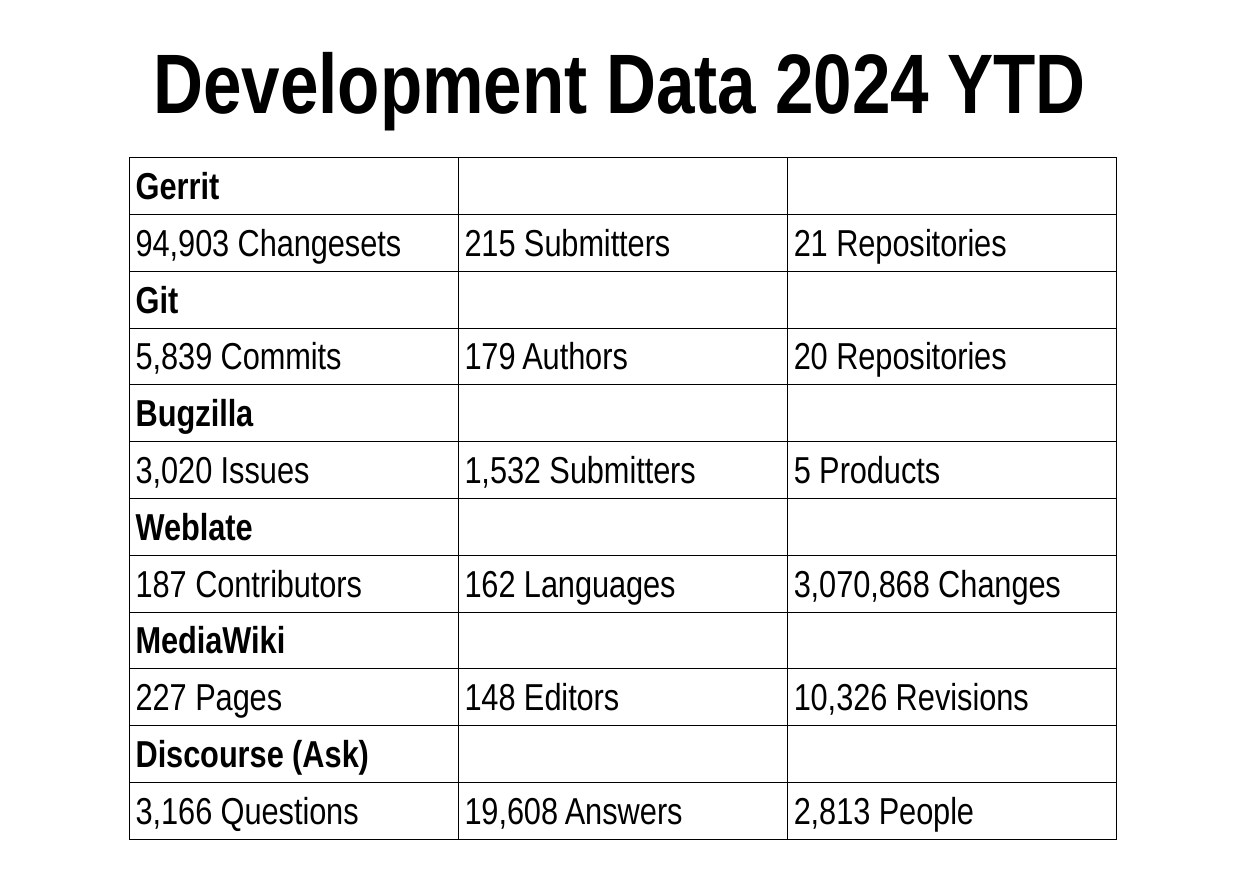

# Development Data 2024 YTD
| Gerrit | | |
| --- | --- | --- |
| 94,903 Changesets | 215 Submitters | 21 Repositories |
| Git | | |
| 5,839 Commits | 179 Authors | 20 Repositories |
| Bugzilla | | |
| 3,020 Issues | 1,532 Submitters | 5 Products |
| Weblate | | |
| 187 Contributors | 162 Languages | 3,070,868 Changes |
| MediaWiki | | |
| 227 Pages | 148 Editors | 10,326 Revisions |
| Discourse (Ask) | | |
| 3,166 Questions | 19,608 Answers | 2,813 People |